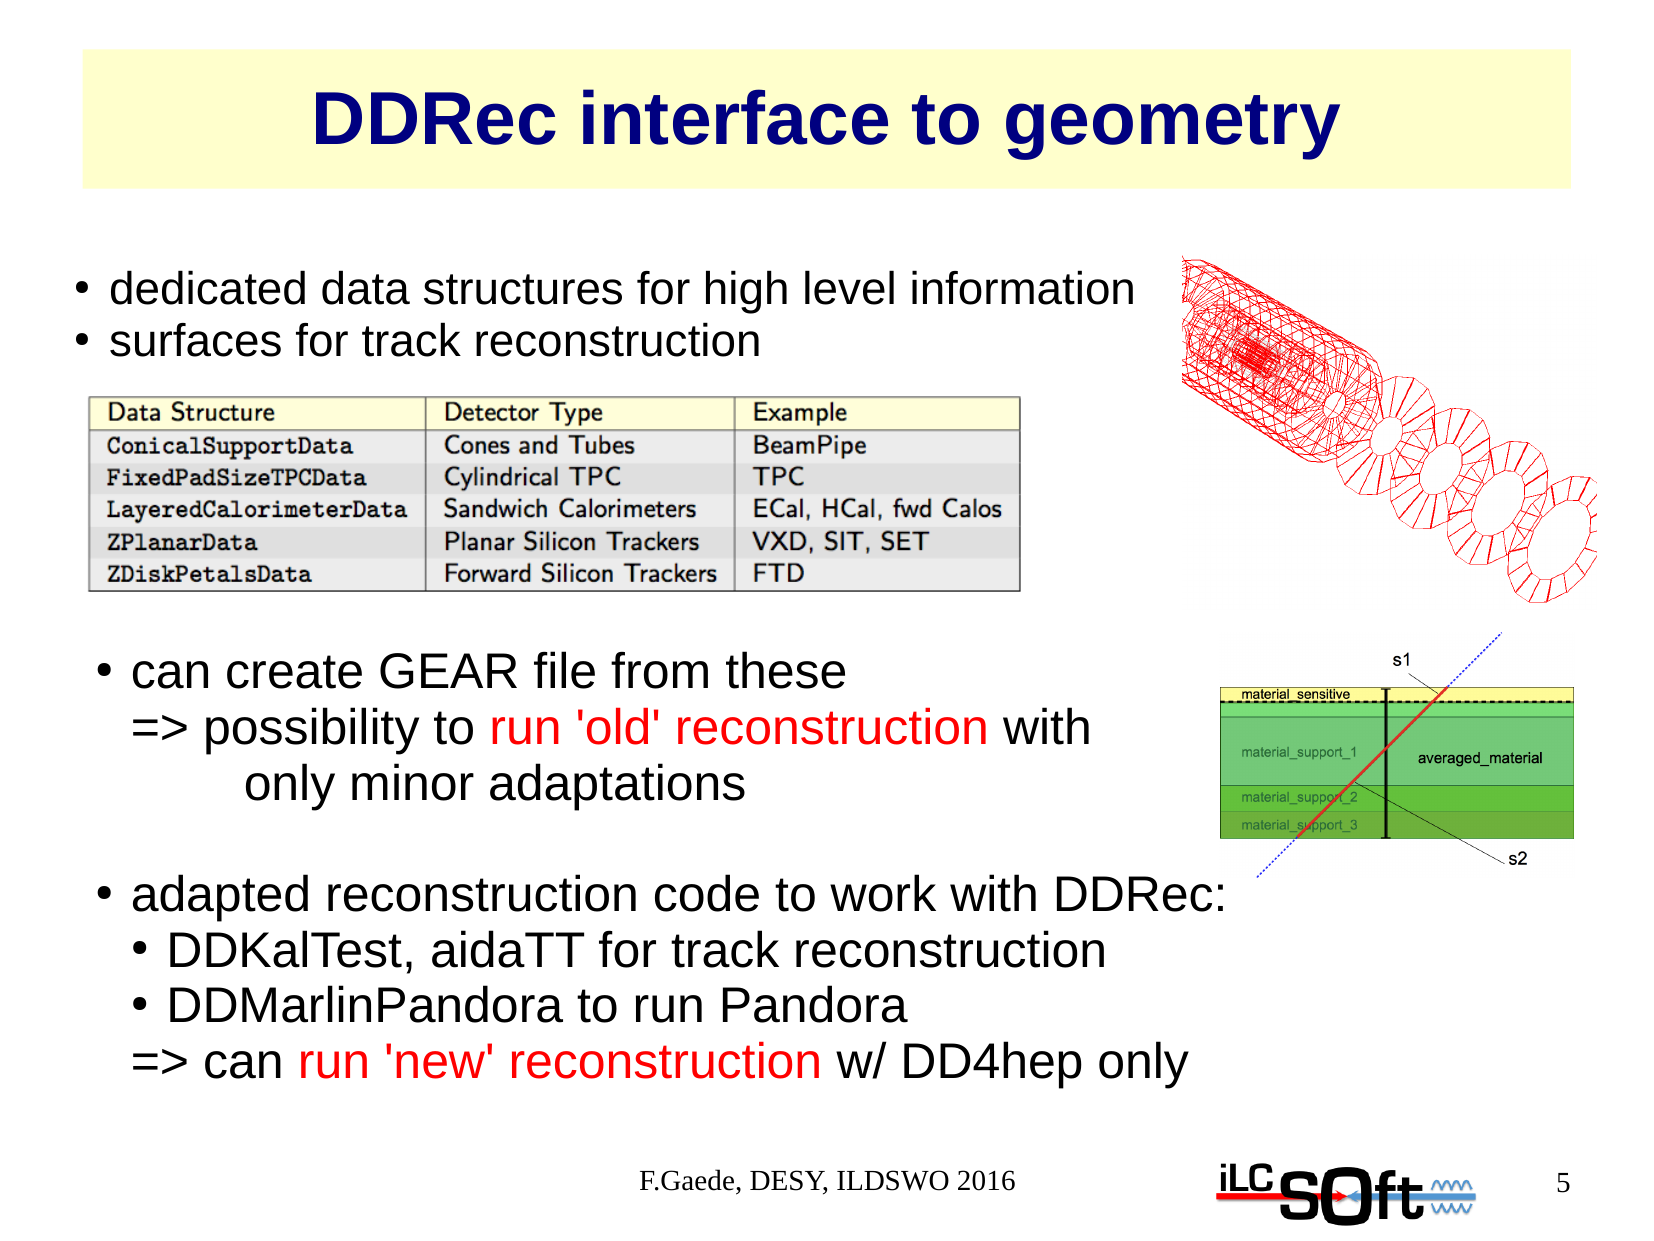

# DDRec interface to geometry
dedicated data structures for high level information
surfaces for track reconstruction
can create GEAR file from these
=> possibility to run 'old' reconstruction with
 only minor adaptations
adapted reconstruction code to work with DDRec:
DDKalTest, aidaTT for track reconstruction
DDMarlinPandora to run Pandora
=> can run 'new' reconstruction w/ DD4hep only
5